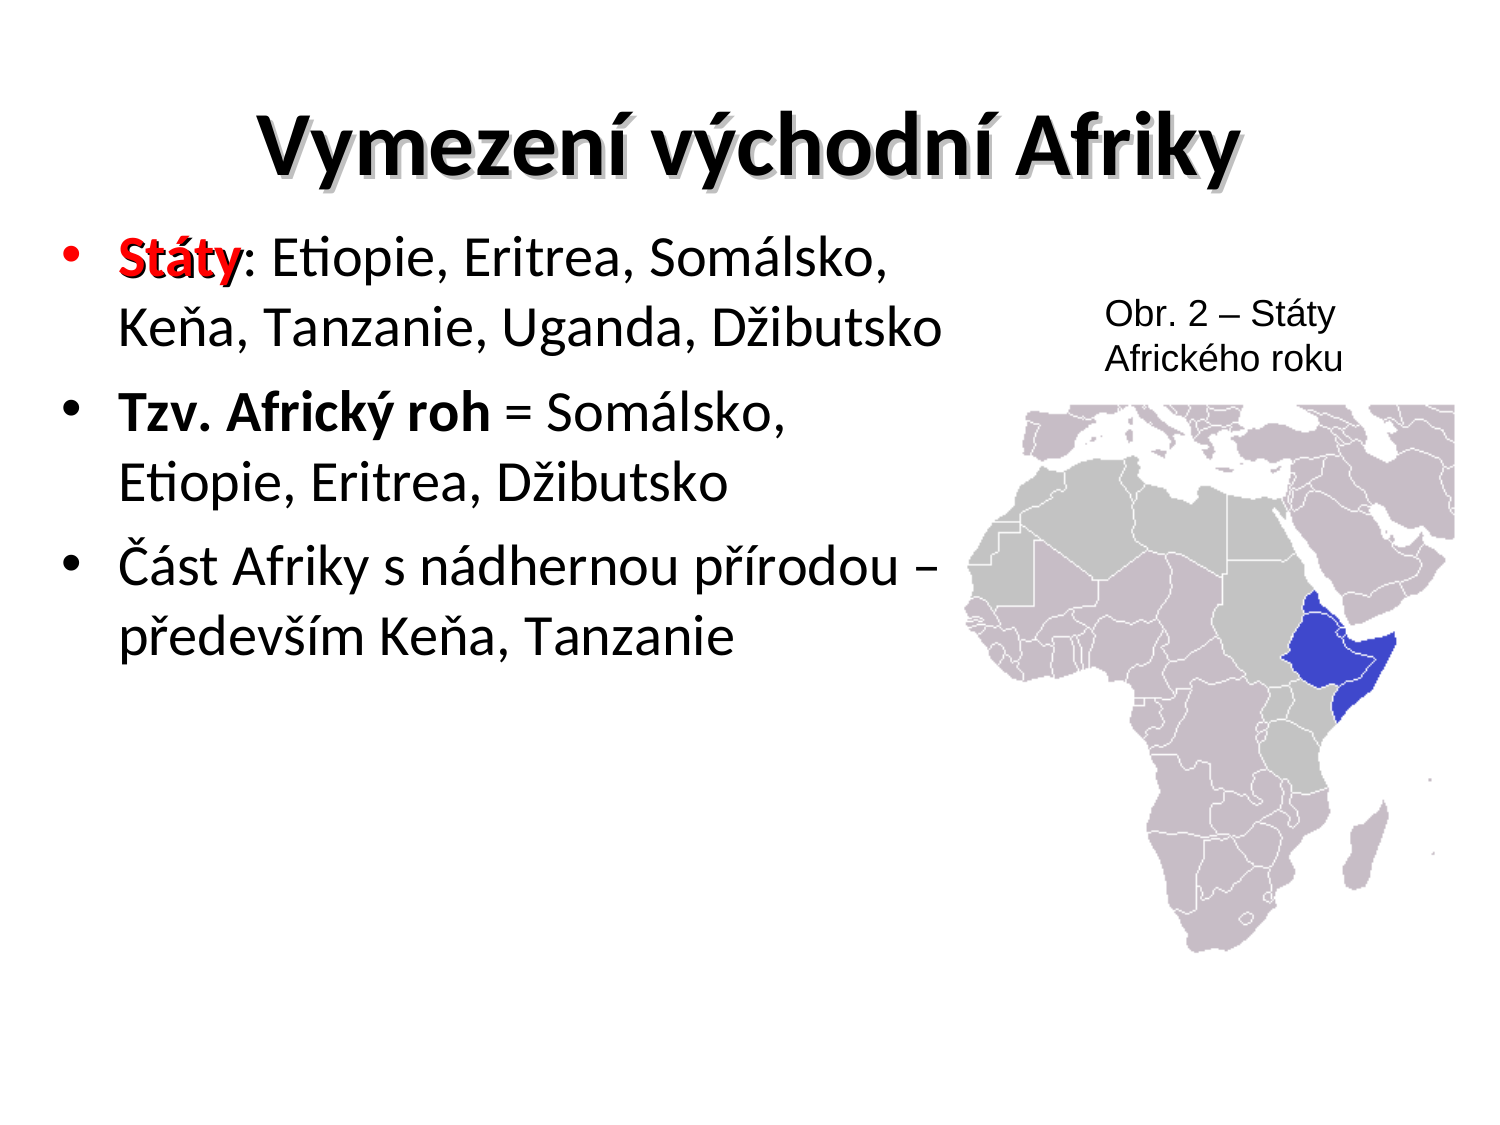

# Vymezení východní Afriky
Státy: Etiopie, Eritrea, Somálsko, Keňa, Tanzanie, Uganda, Džibutsko
Tzv. Africký roh = Somálsko, Etiopie, Eritrea, Džibutsko
Část Afriky s nádhernou přírodou – především Keňa, Tanzanie
Obr. 2 – Státy Afrického roku